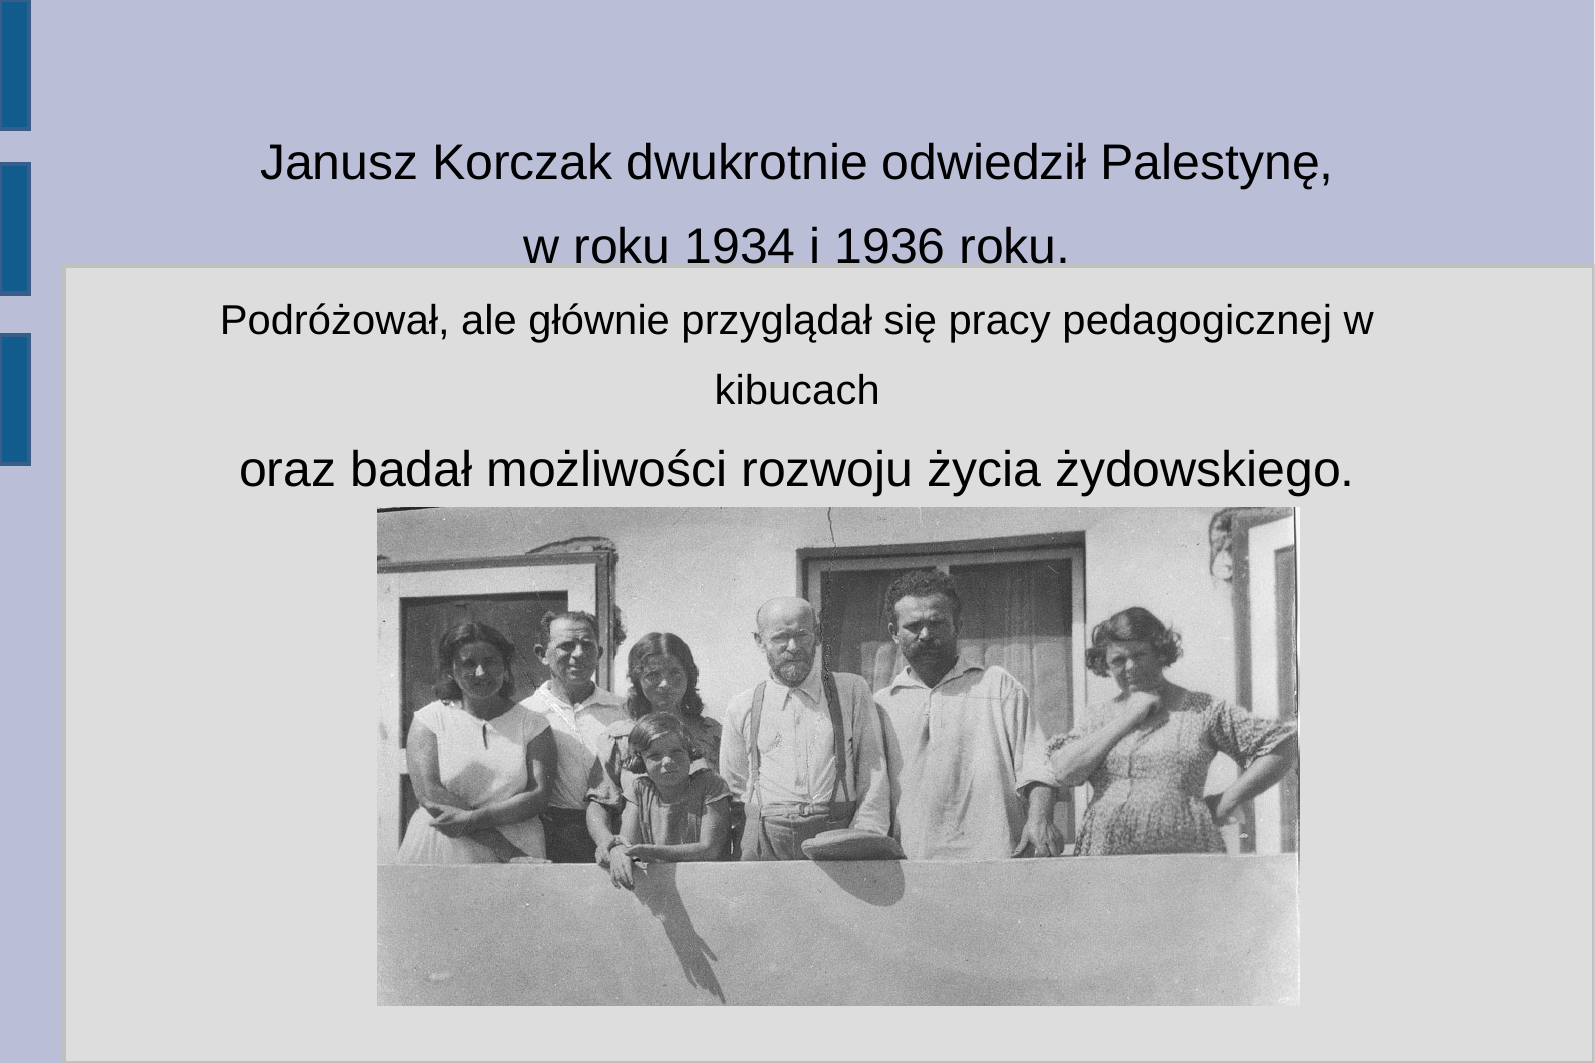

Janusz Korczak dwukrotnie odwiedził Palestynę,
w roku 1934 i 1936 roku.
Podróżował, ale głównie przyglądał się pracy pedagogicznej w kibucach
oraz badał możliwości rozwoju życia żydowskiego.